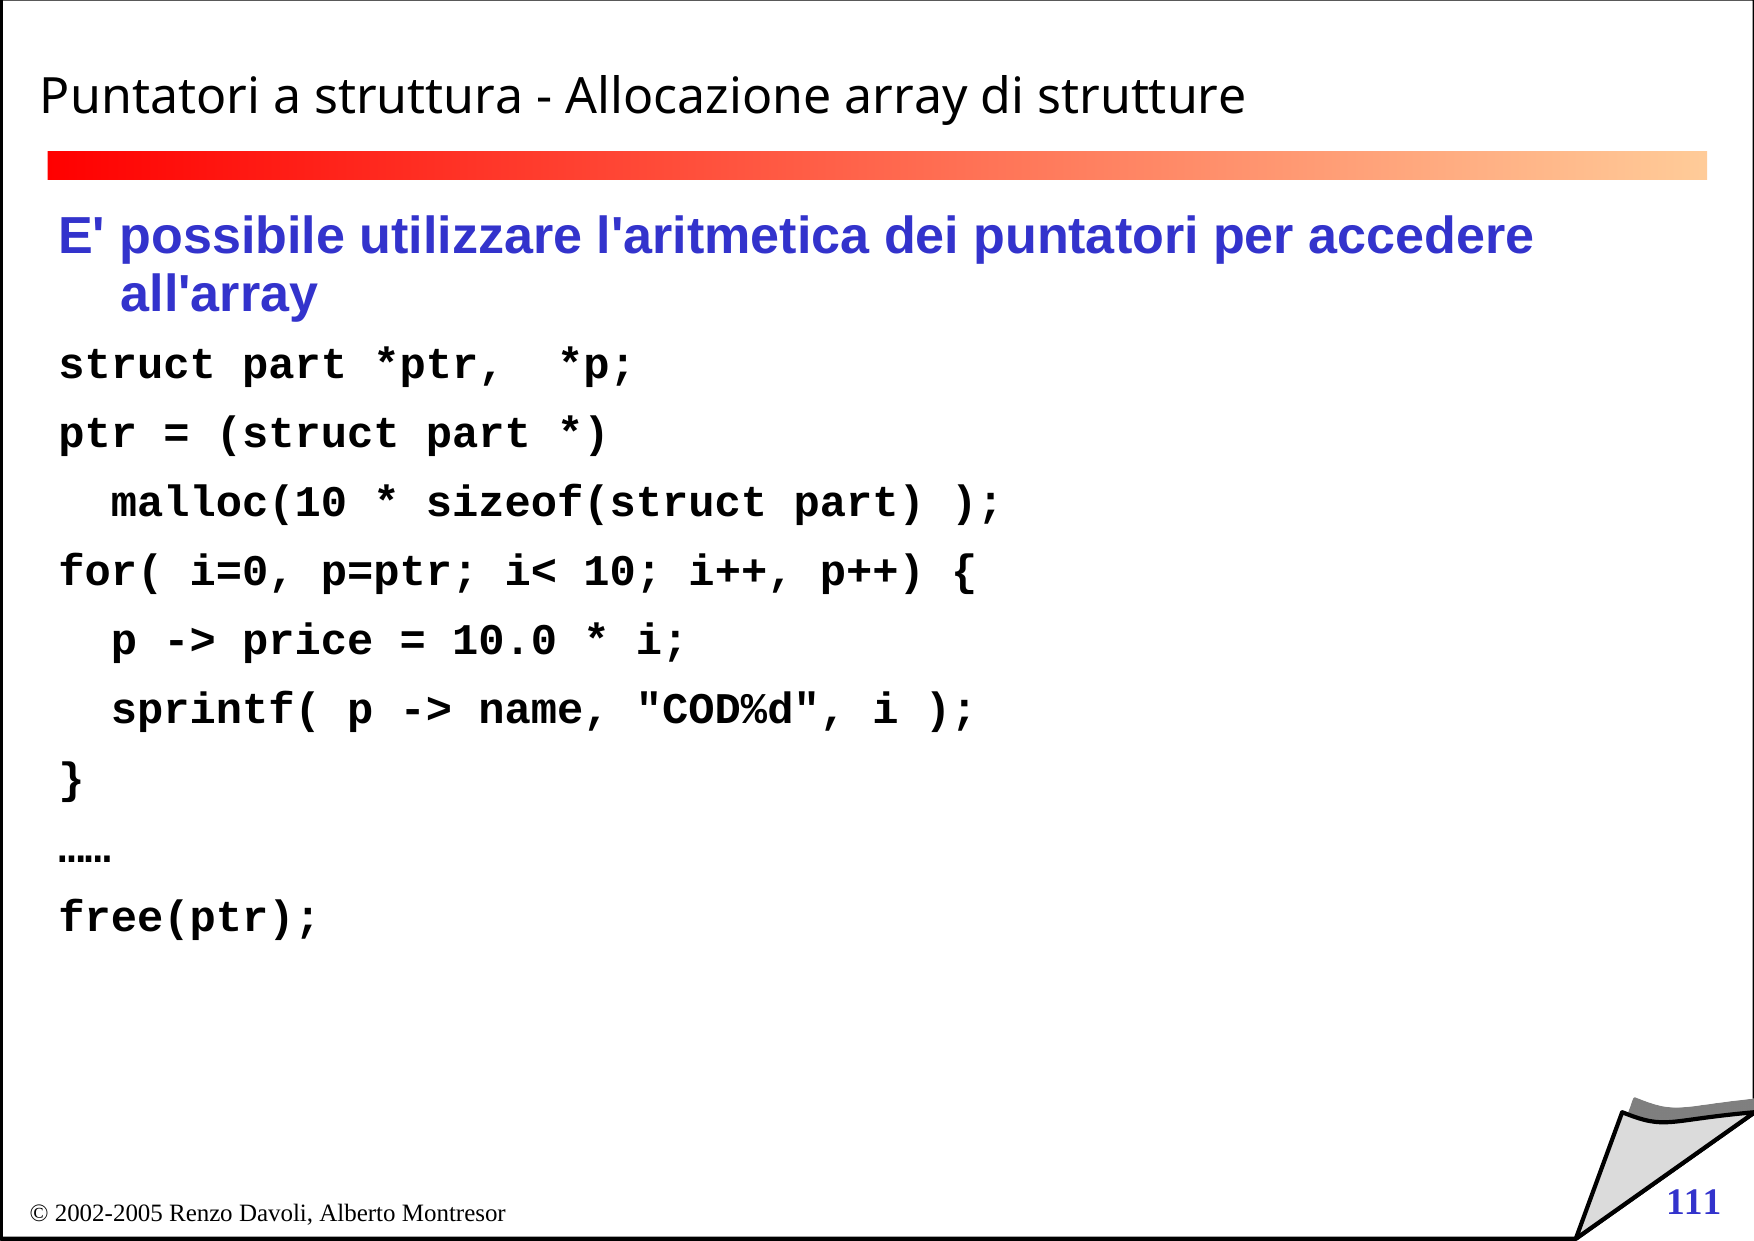

# Puntatori a struttura - Allocazione array di strutture
E' possibile utilizzare l'aritmetica dei puntatori per accedere all'array
struct part *ptr, *p;
ptr = (struct part *)
 malloc(10 * sizeof(struct part) );
for( i=0, p=ptr; i< 10; i++, p++) {
 p -> price = 10.0 * i;
 sprintf( p -> name, "COD%d", i );
}
……
free(ptr);